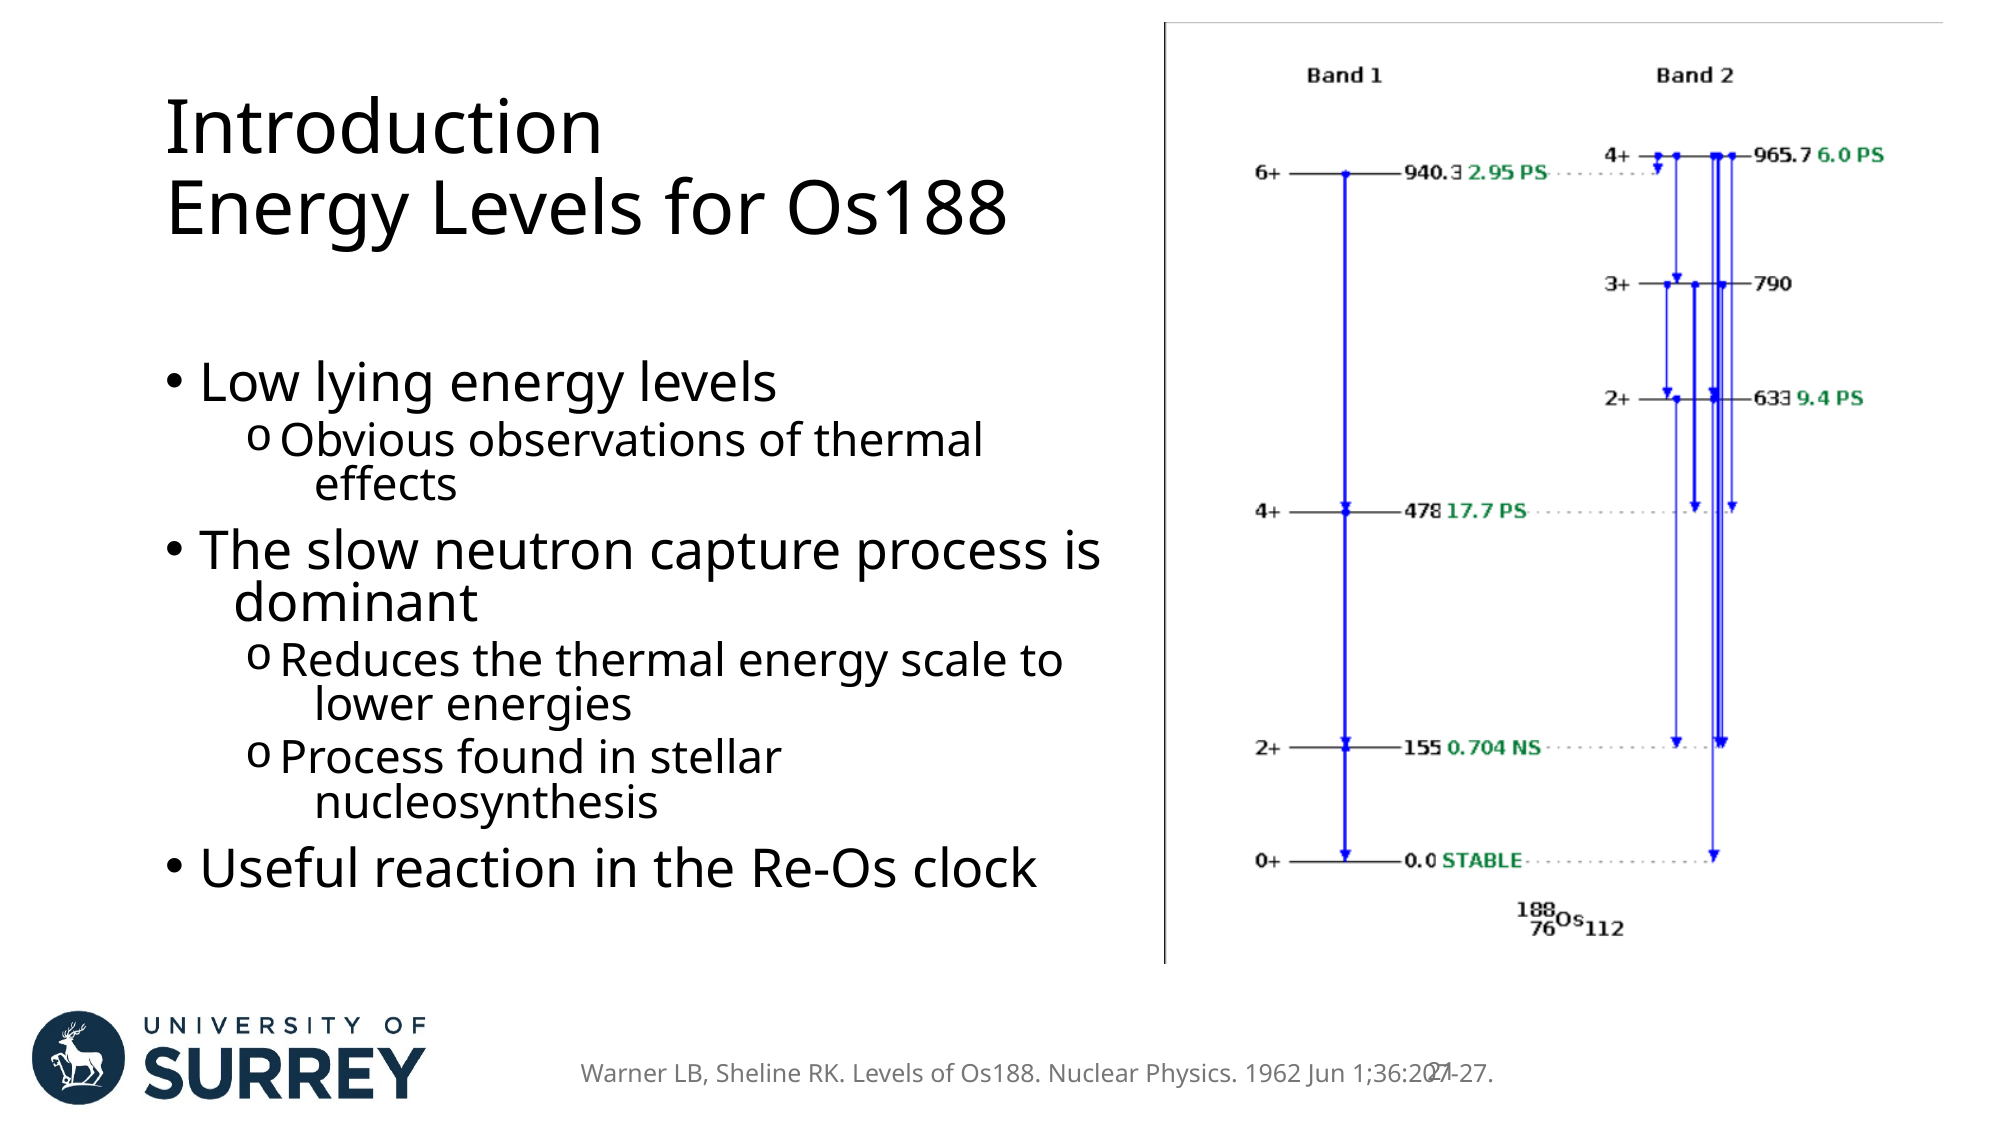

# Introduction Energy Levels for Os188
Low lying energy levels
Obvious observations of thermal effects
The slow neutron capture process is dominant
Reduces the thermal energy scale to lower energies
Process found in stellar nucleosynthesis
Useful reaction in the Re-Os clock
Warner LB, Sheline RK. Levels of Os188. Nuclear Physics. 1962 Jun 1;36:207-27.